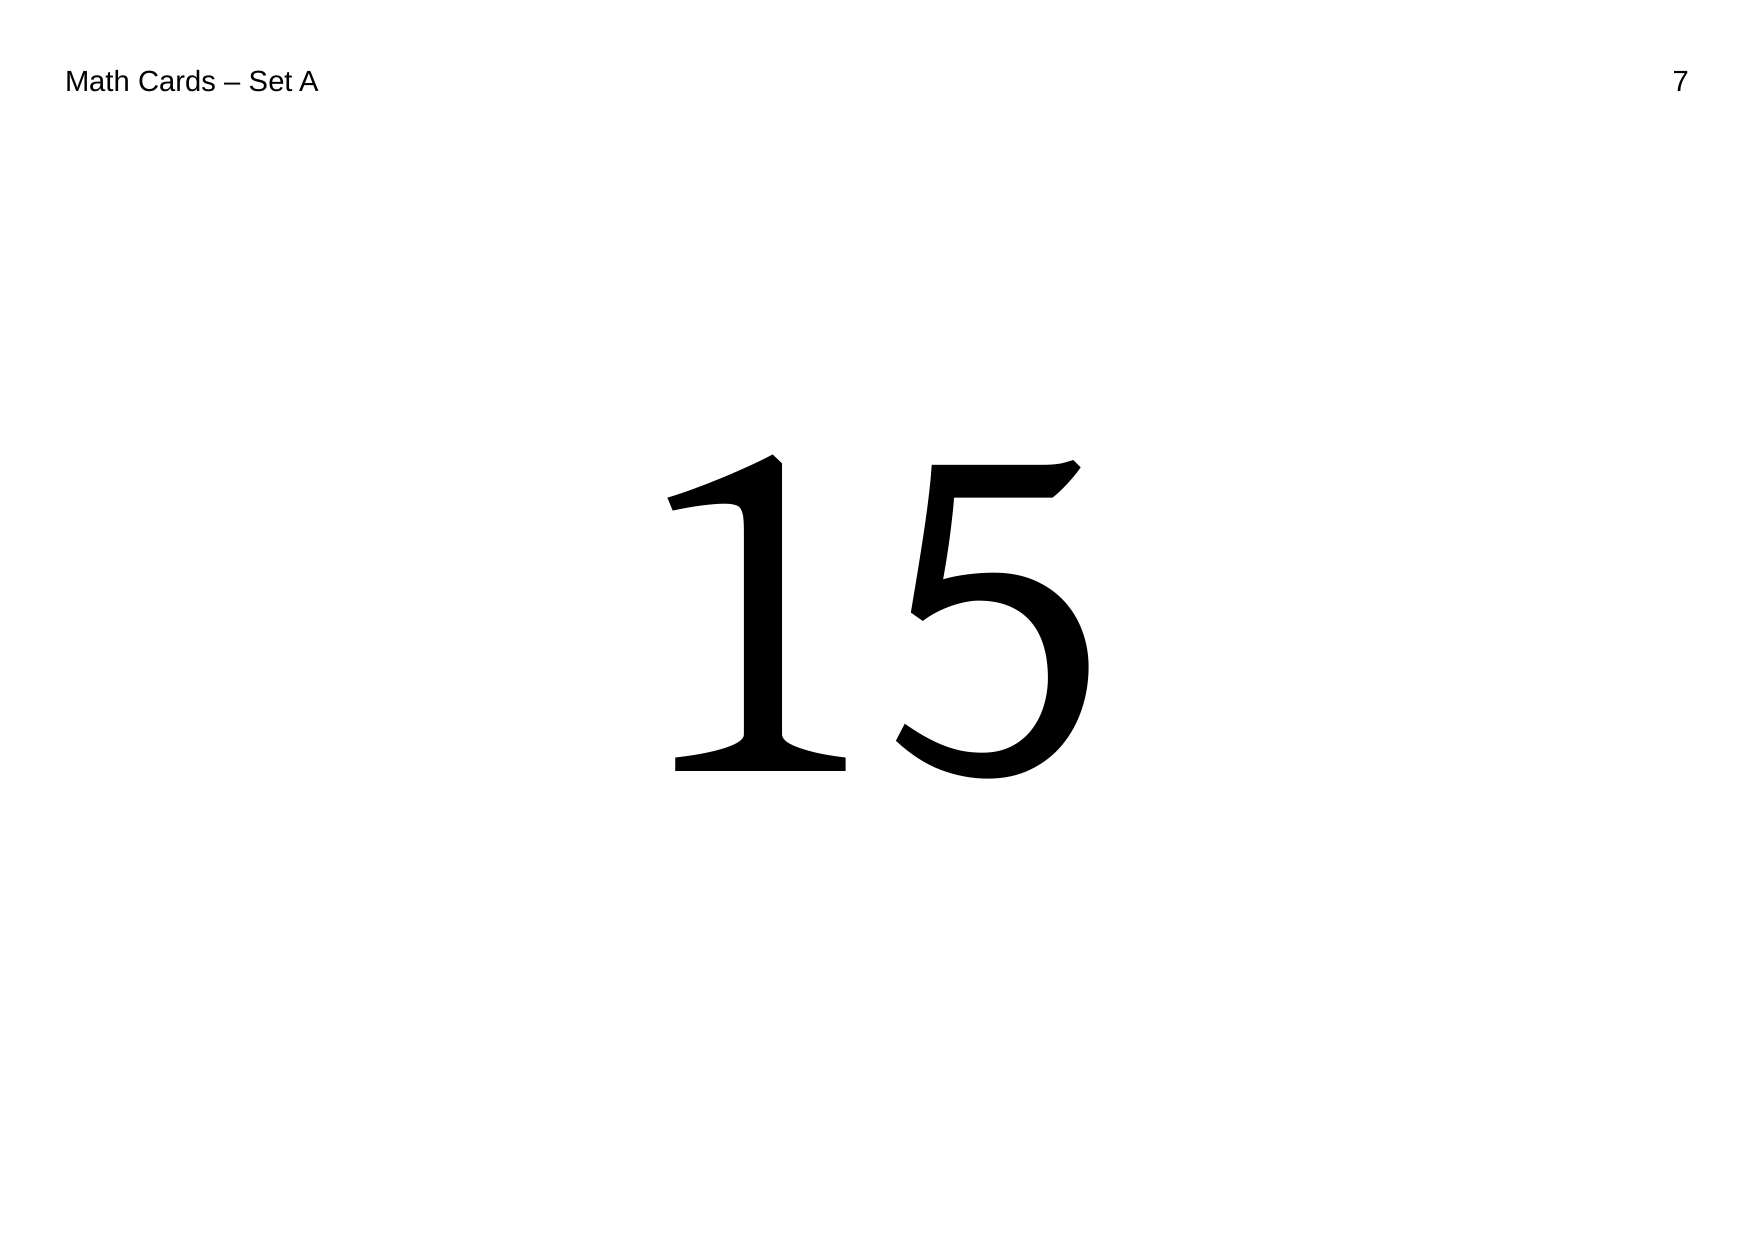

Math Cards – Set A
7
15